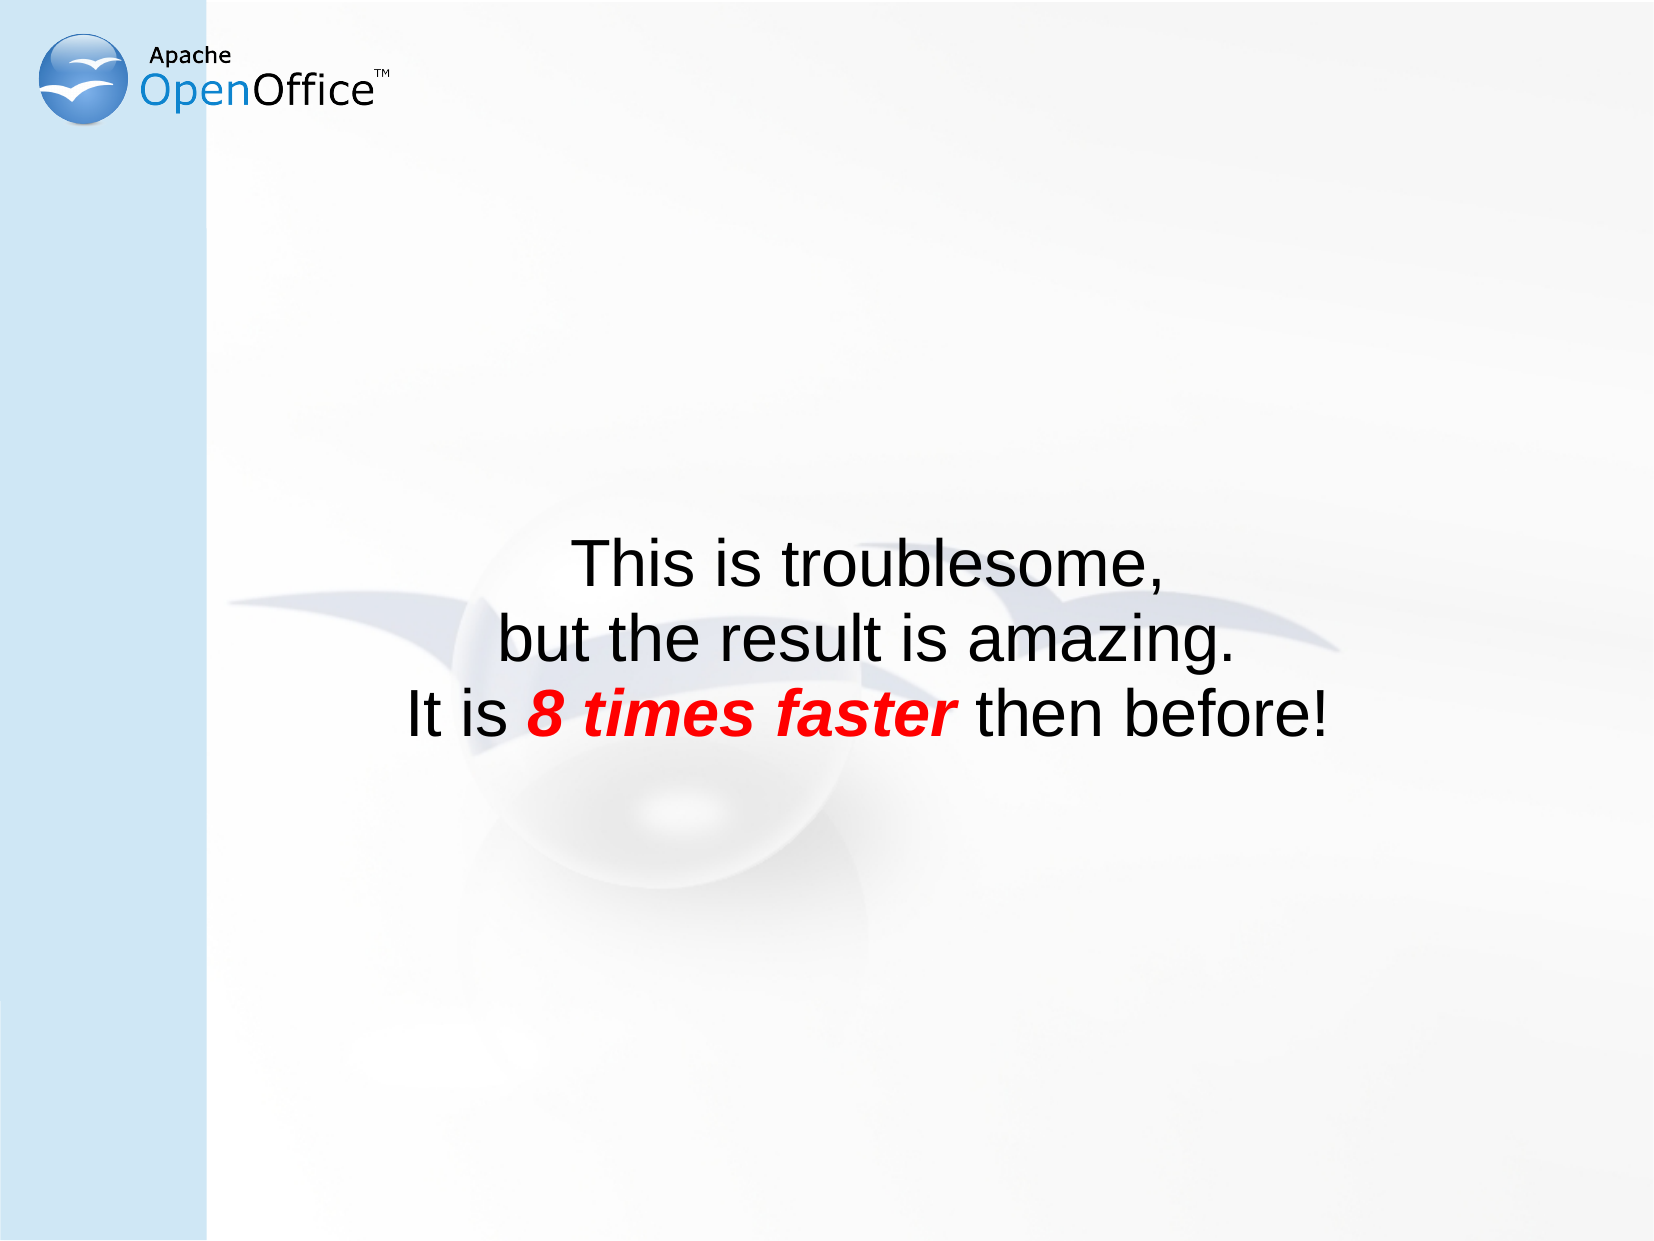

# This is troublesome,
but the result is amazing.
It is 8 times faster then before!